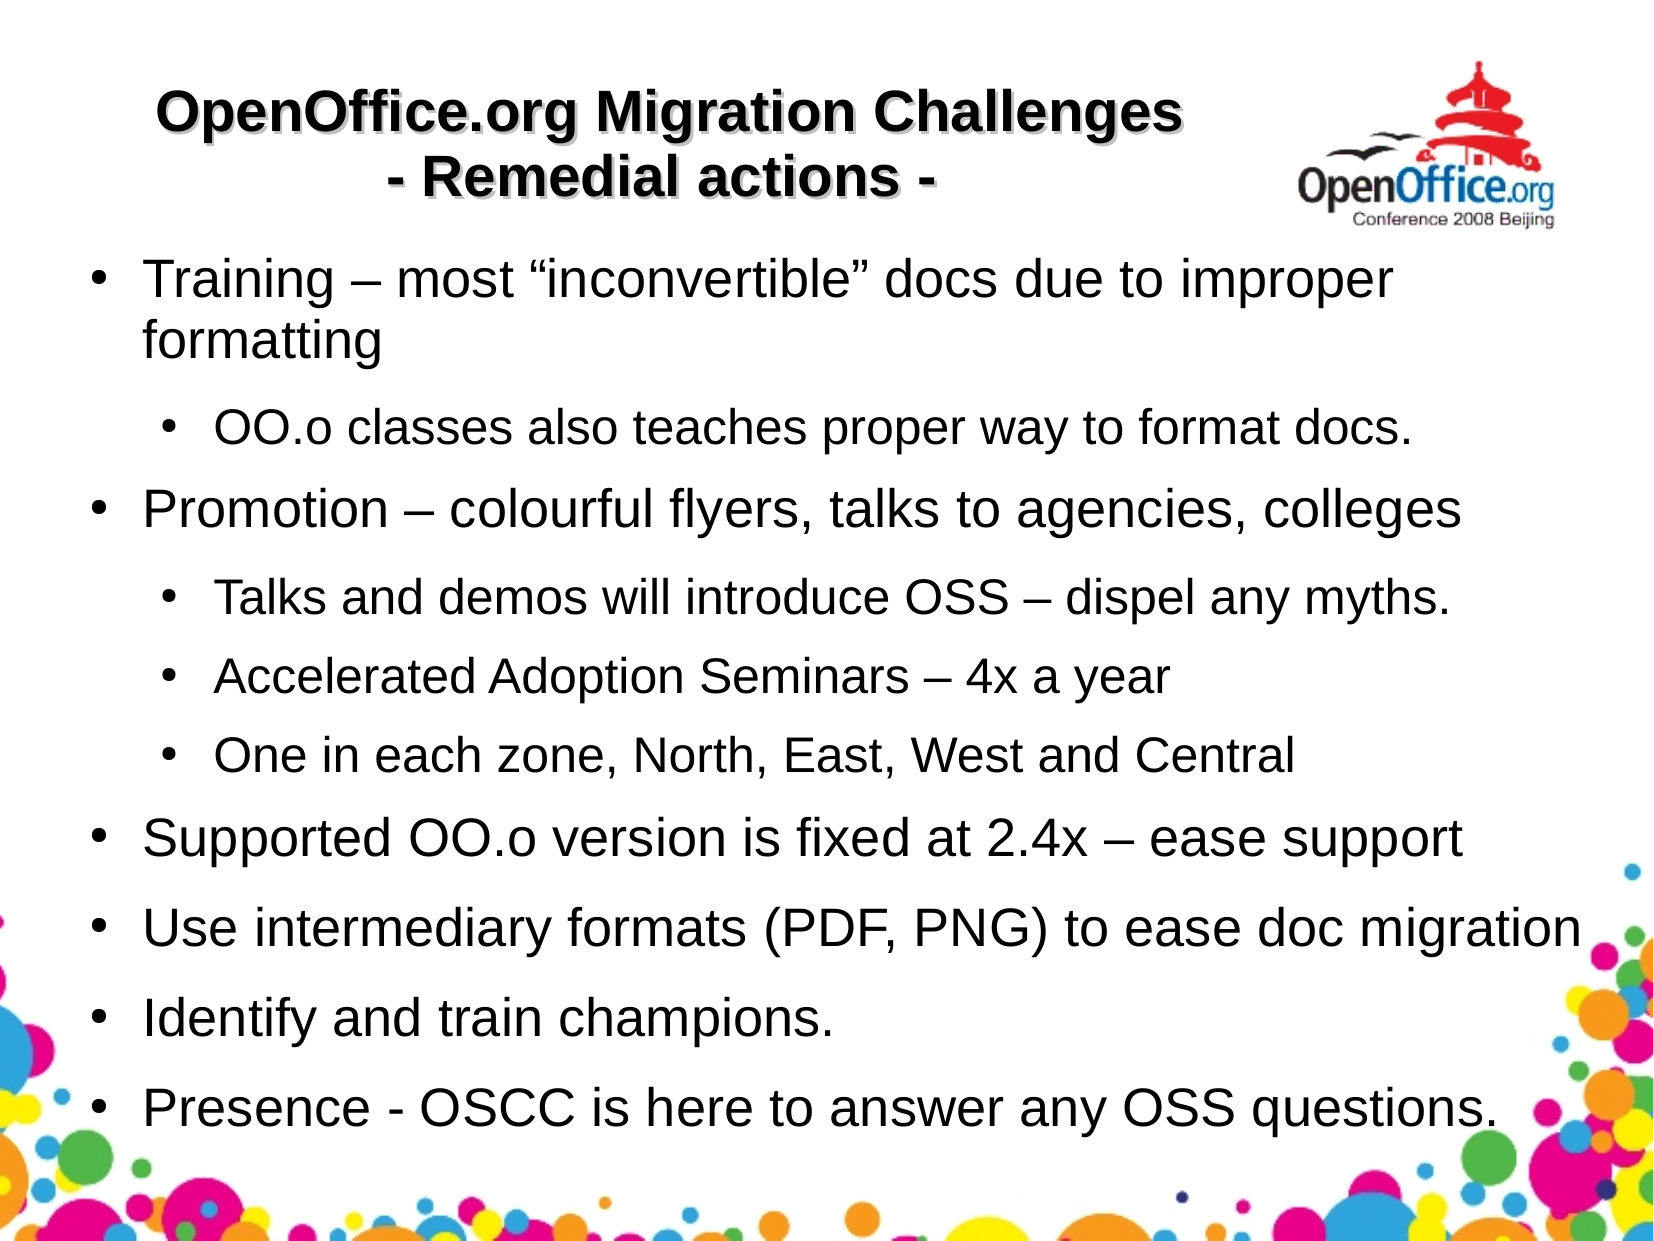

# OpenOffice.org Migration Challenges - Remedial actions -
Training – most “inconvertible” docs due to improper formatting
OO.o classes also teaches proper way to format docs.
Promotion – colourful flyers, talks to agencies, colleges
Talks and demos will introduce OSS – dispel any myths.
Accelerated Adoption Seminars – 4x a year
One in each zone, North, East, West and Central
Supported OO.o version is fixed at 2.4x – ease support
Use intermediary formats (PDF, PNG) to ease doc migration
Identify and train champions.
Presence - OSCC is here to answer any OSS questions.